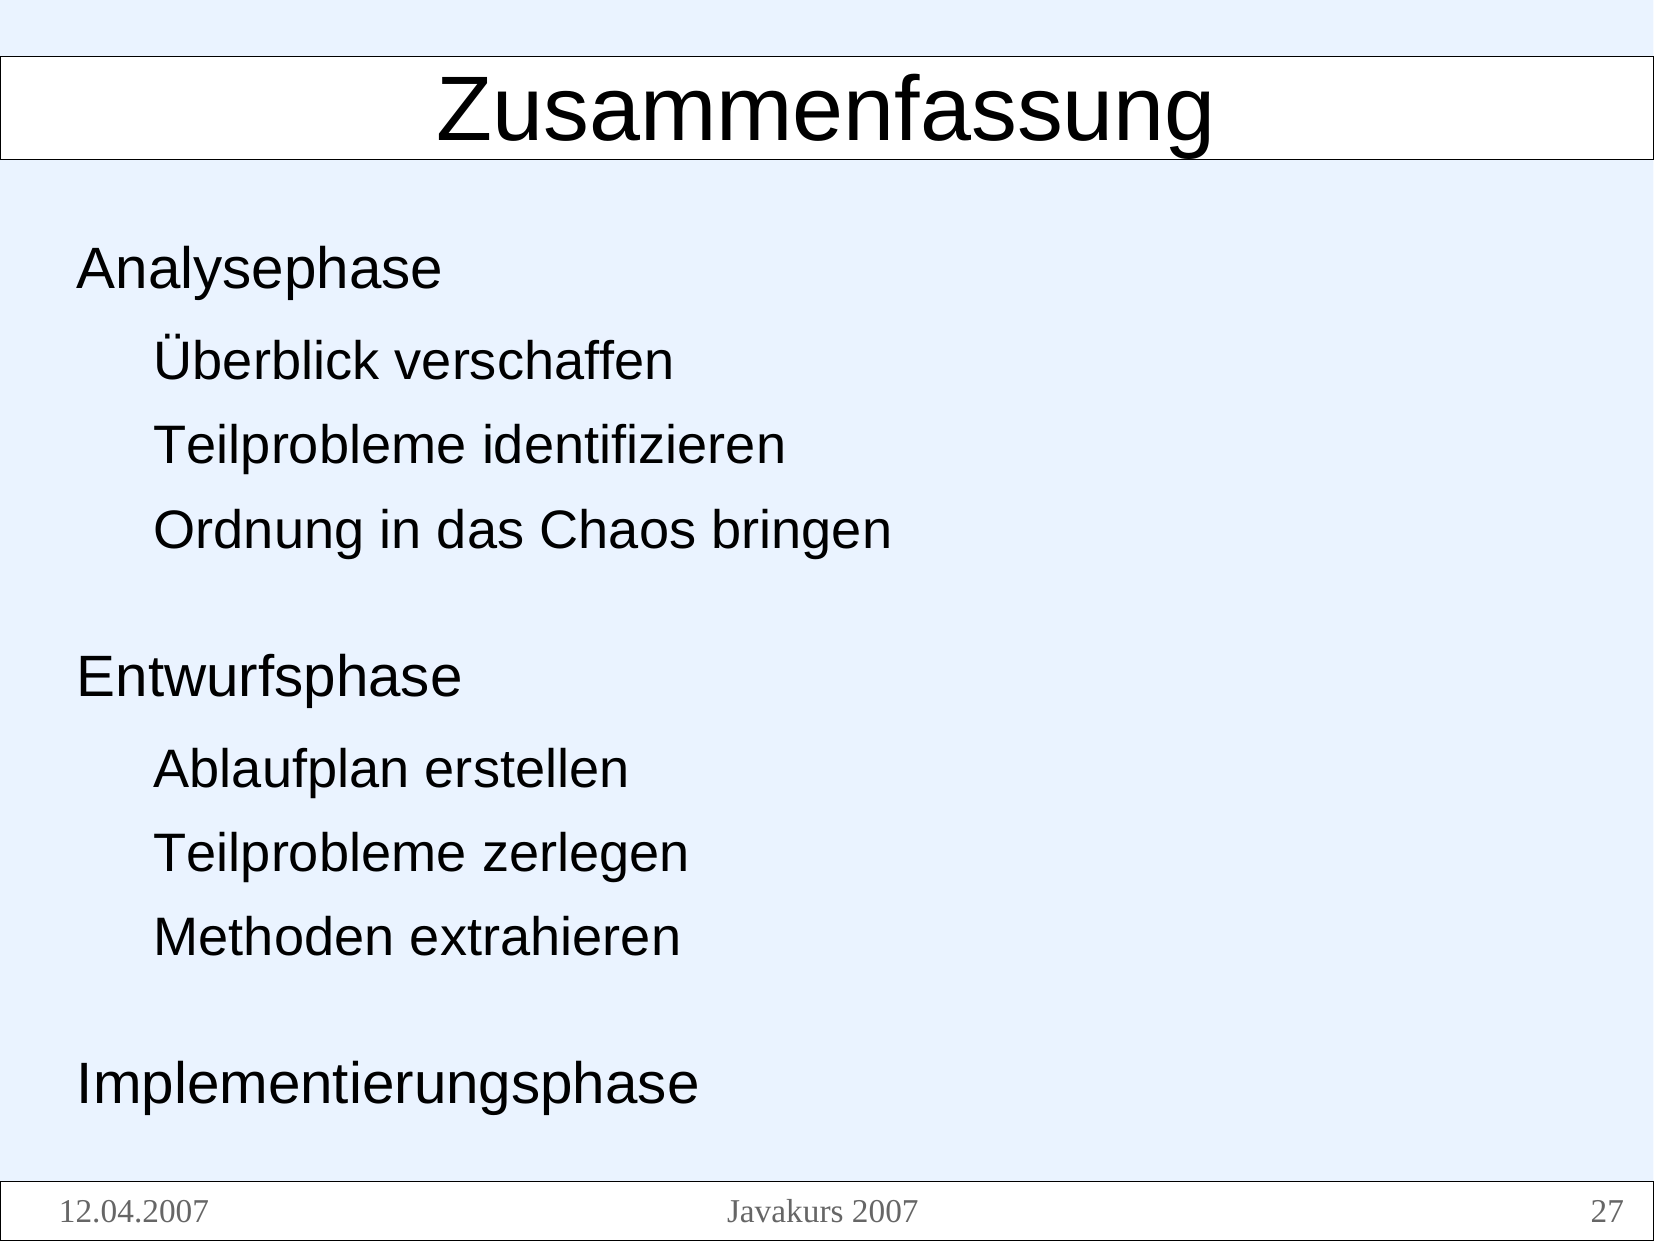

# Zusammenfassung
Analysephase
Überblick verschaffen
Teilprobleme identifizieren
Ordnung in das Chaos bringen
Entwurfsphase
Ablaufplan erstellen
Teilprobleme zerlegen
Methoden extrahieren
Implementierungsphase
12.04.2007
Javakurs 2007
27